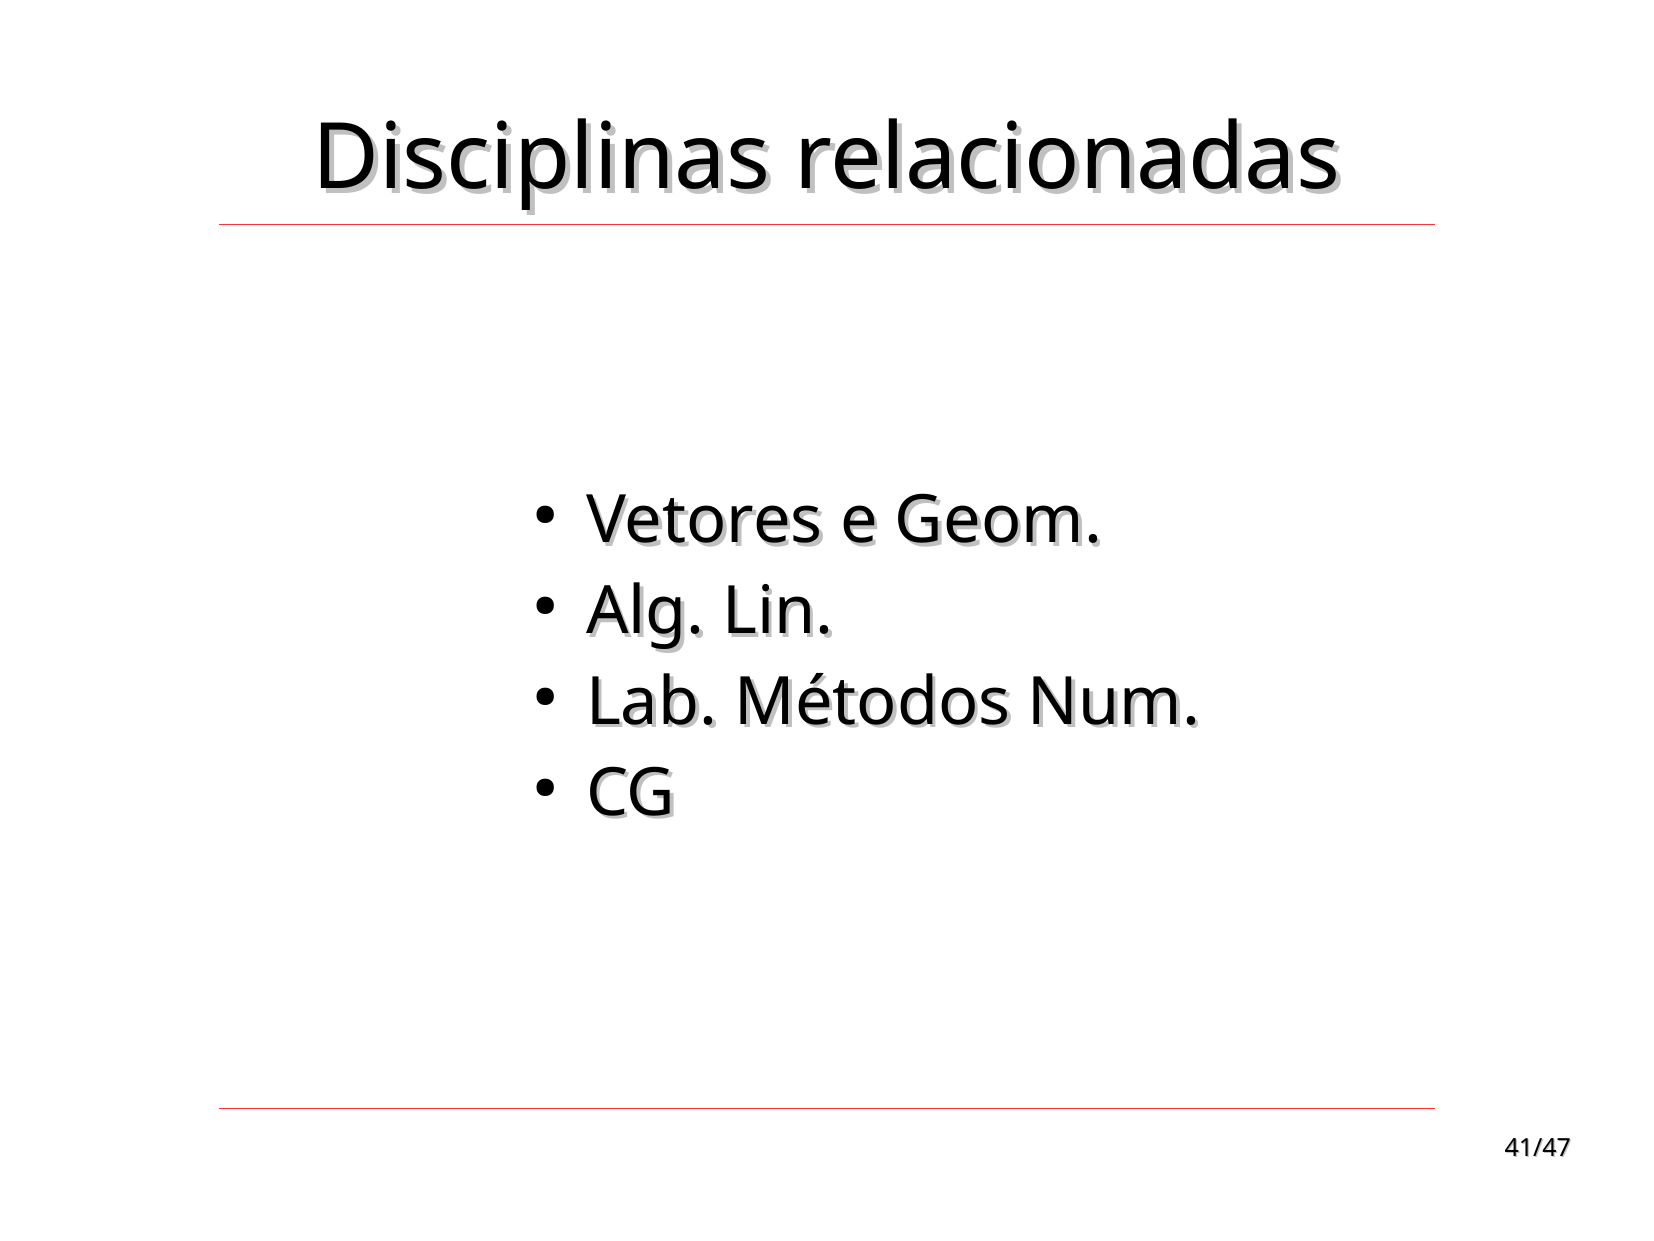

# Disciplinas relacionadas
 Vetores e Geom.
 Alg. Lin.
 Lab. Métodos Num.
 CG
41